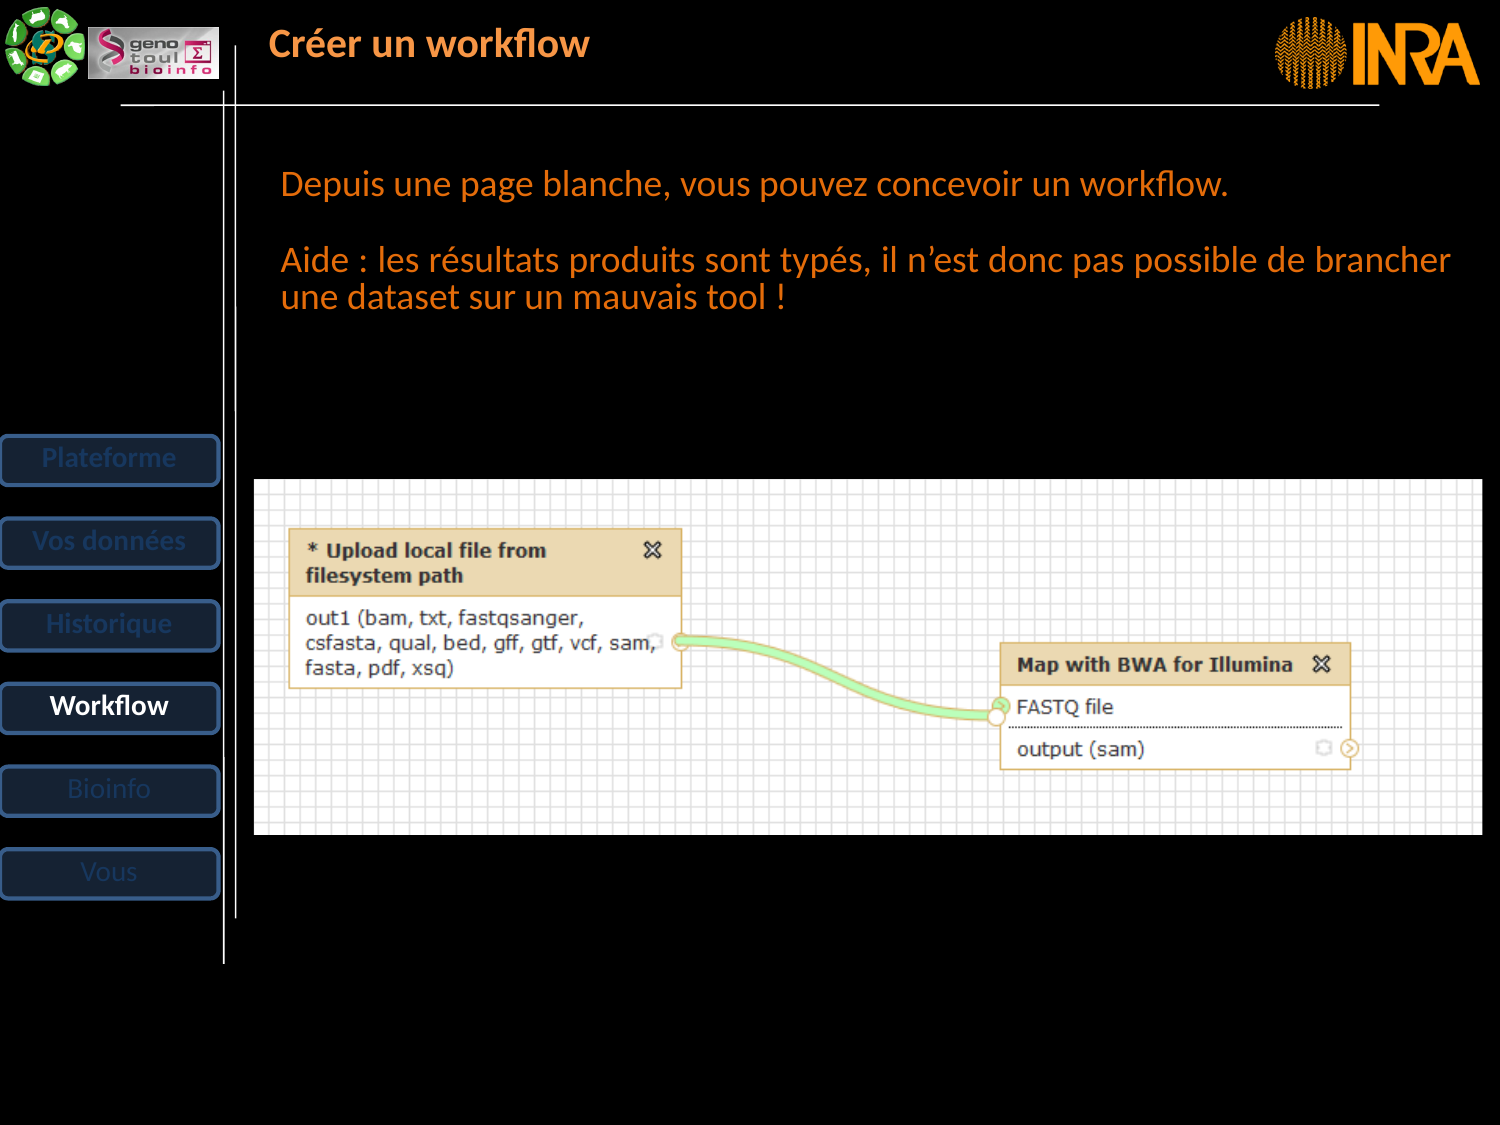

Créer un workflow
Depuis une page blanche, vous pouvez concevoir un workflow.
Aide : les résultats produits sont typés, il n’est donc pas possible de brancher une dataset sur un mauvais tool !
Plateforme
Vos données
Historique
Workflow
Bioinfo
Vous